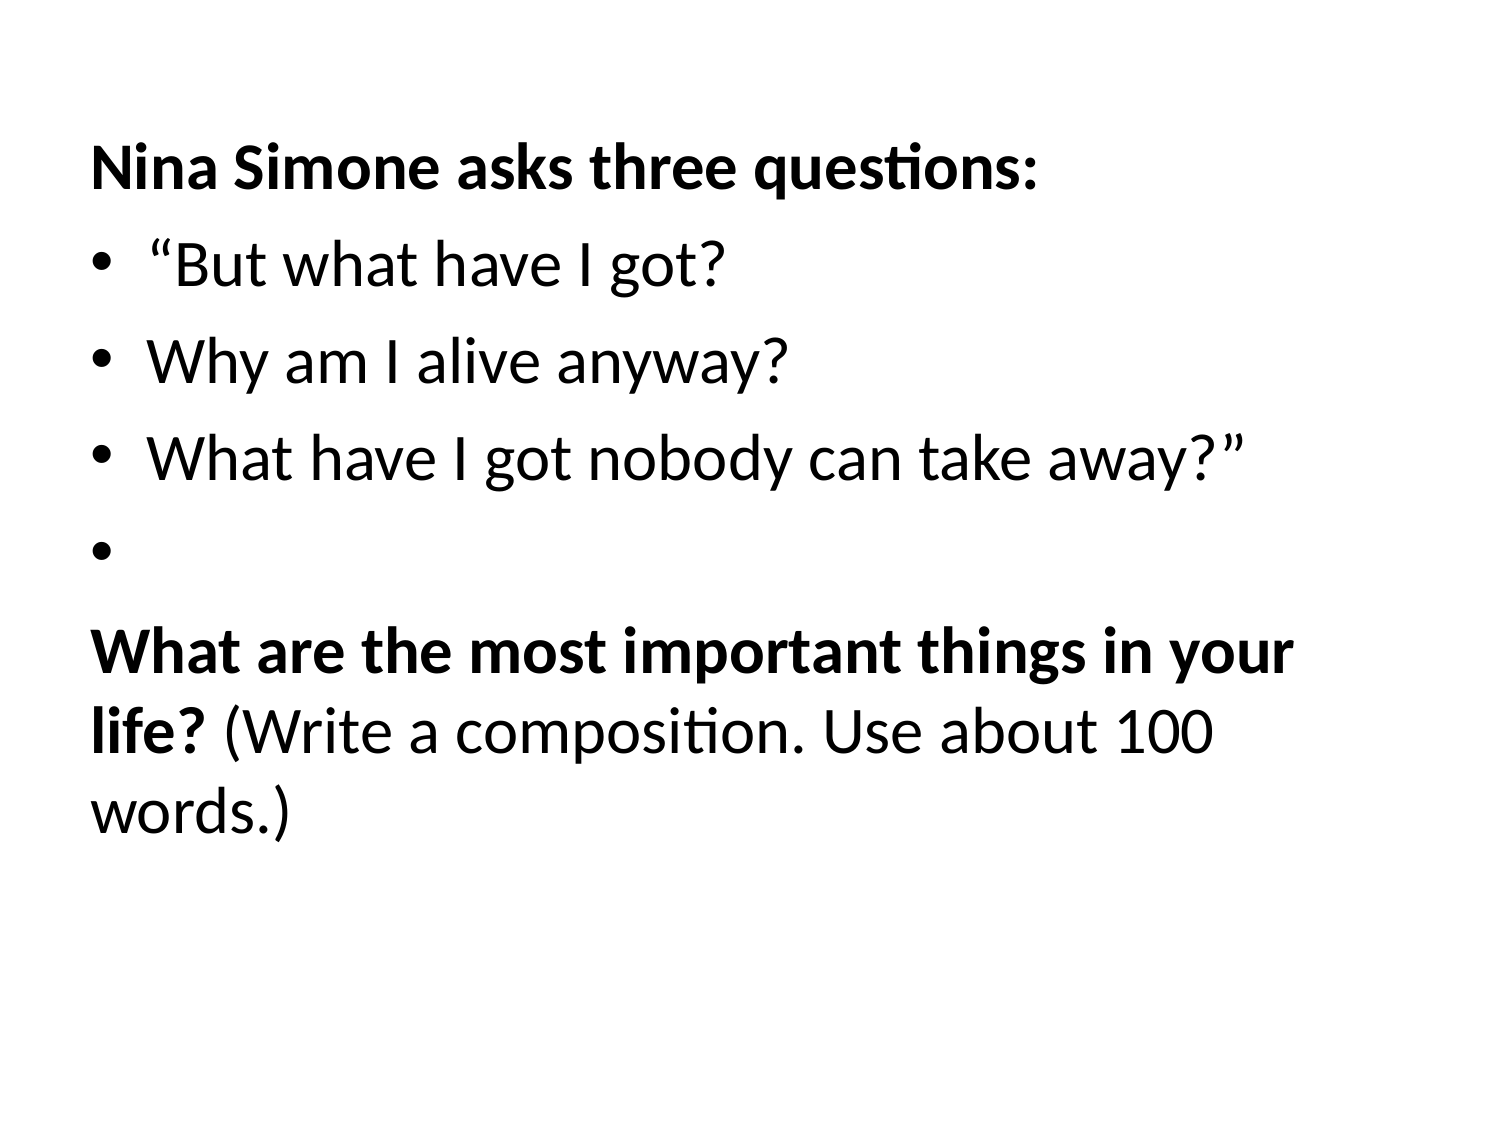

# Nina Simone asks three questions:
“But what have I got?
Why am I alive anyway?
What have I got nobody can take away?”
What are the most important things in your life? (Write a composition. Use about 100 words.)